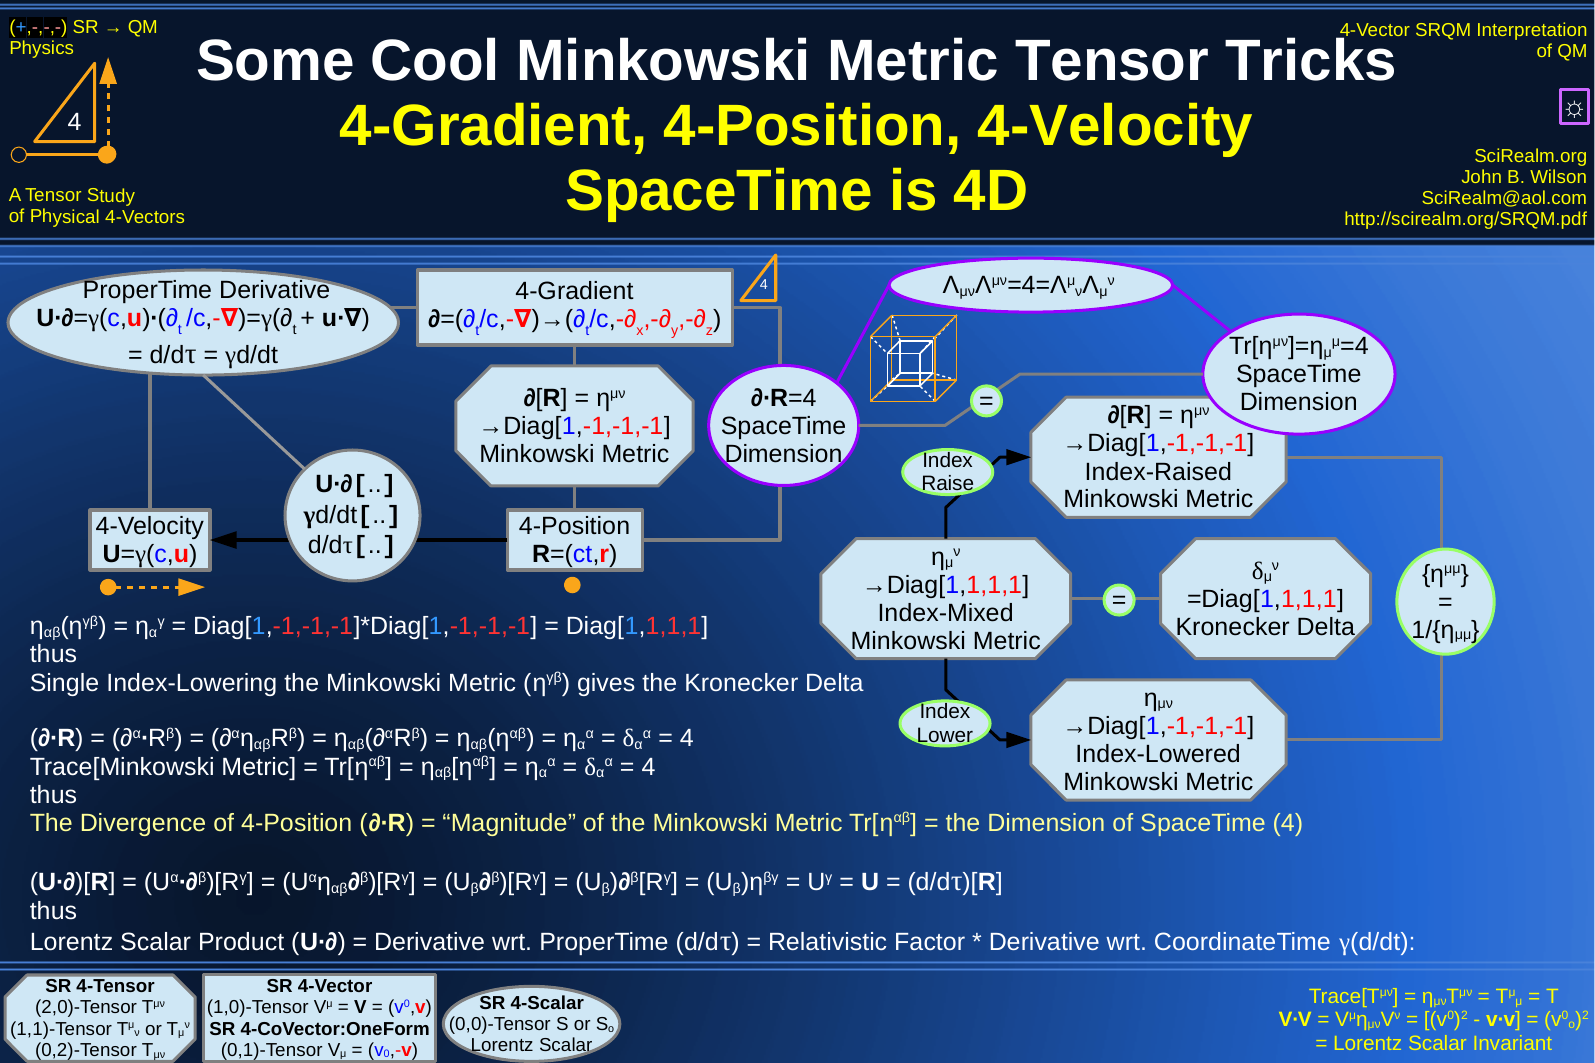

(+,-,-,-) SR → QM
Physics
A Tensor Study
of Physical 4-Vectors
4-Vector SRQM Interpretation
of QM
SciRealm.org
John B. Wilson
SciRealm@aol.com
http://scirealm.org/SRQM.pdf
# Some Cool Minkowski Metric Tensor Tricks 4-Gradient, 4-Position, 4-Velocity SpaceTime is 4D
4
☼
4
ΛμνΛμν=4=ΛμνΛμν
 ProperTime Derivative
U∙∂=γ(c,u)∙(∂t /c,-∇)=γ(∂t + u∙∇)
= d/dτ = γd/dt
4-Gradient
∂=(∂t/c,-∇)→(∂t/c,-∂x,-∂y,-∂z)
Tr[ημν]=ημμ=4
SpaceTime
Dimension
∂∙R=4
SpaceTime
Dimension
∂[R] = ημν
→Diag[1,-1,-1,-1]
Minkowski Metric
=
∂[R] = ημν
→Diag[1,-1,-1,-1]
Index-Raised
Minkowski Metric
Index
Raise
 U∙∂[..]
γd/dt[..]
d/dτ[..]
4-Velocity
U=γ(c,u)
4-Position
R=(ct,r)
ημν
→Diag[1,1,1,1]
Index-Mixed
Minkowski Metric
δμν
=Diag[1,1,1,1]
Kronecker Delta
{ημμ}
=
1/{ημμ}
=
ηαβ(ηγβ) = ηαγ = Diag[1,-1,-1,-1]*Diag[1,-1,-1,-1] = Diag[1,1,1,1]
thus
Single Index-Lowering the Minkowski Metric (ηγβ) gives the Kronecker Delta
(∂∙R) = (∂α∙Rβ) = (∂αηαβRβ) = ηαβ(∂αRβ) = ηαβ(ηαβ) = ηαα = δαα = 4
Trace[Minkowski Metric] = Tr[ηαβ] = ηαβ[ηαβ] = ηαα = δαα = 4
thus
The Divergence of 4-Position (∂∙R) = “Magnitude” of the Minkowski Metric Tr[ηαβ] = the Dimension of SpaceTime (4)
(U∙∂)[R] = (Uα∙∂β)[Rγ] = (Uαηαβ∂β)[Rγ] = (Uβ∂β)[Rγ] = (Uβ)∂β[Rγ] = (Uβ)ηβγ = Uγ = U = (d/dτ)[R]
thus
Lorentz Scalar Product (U∙∂) = Derivative wrt. ProperTime (d/dτ) = Relativistic Factor * Derivative wrt. CoordinateTime γ(d/dt):
ημν
→Diag[1,-1,-1,-1]
Index-Lowered
Minkowski Metric
Index
Lower
SR 4-Tensor
(2,0)-Tensor Tμν
(1,1)-Tensor Tμν or Tμν
(0,2)-Tensor Tμν
SR 4-Vector
(1,0)-Tensor Vμ = V = (v0,v)
SR 4-CoVector:OneForm
(0,1)-Tensor Vμ = (v0,-v)
Trace[Tμν] = ημνTμν = Tμμ = T
V∙V = VμημνVν = [(v0)2 - v∙v] = (v0o)2
= Lorentz Scalar Invariant
SR 4-Scalar
(0,0)-Tensor S or So
Lorentz Scalar